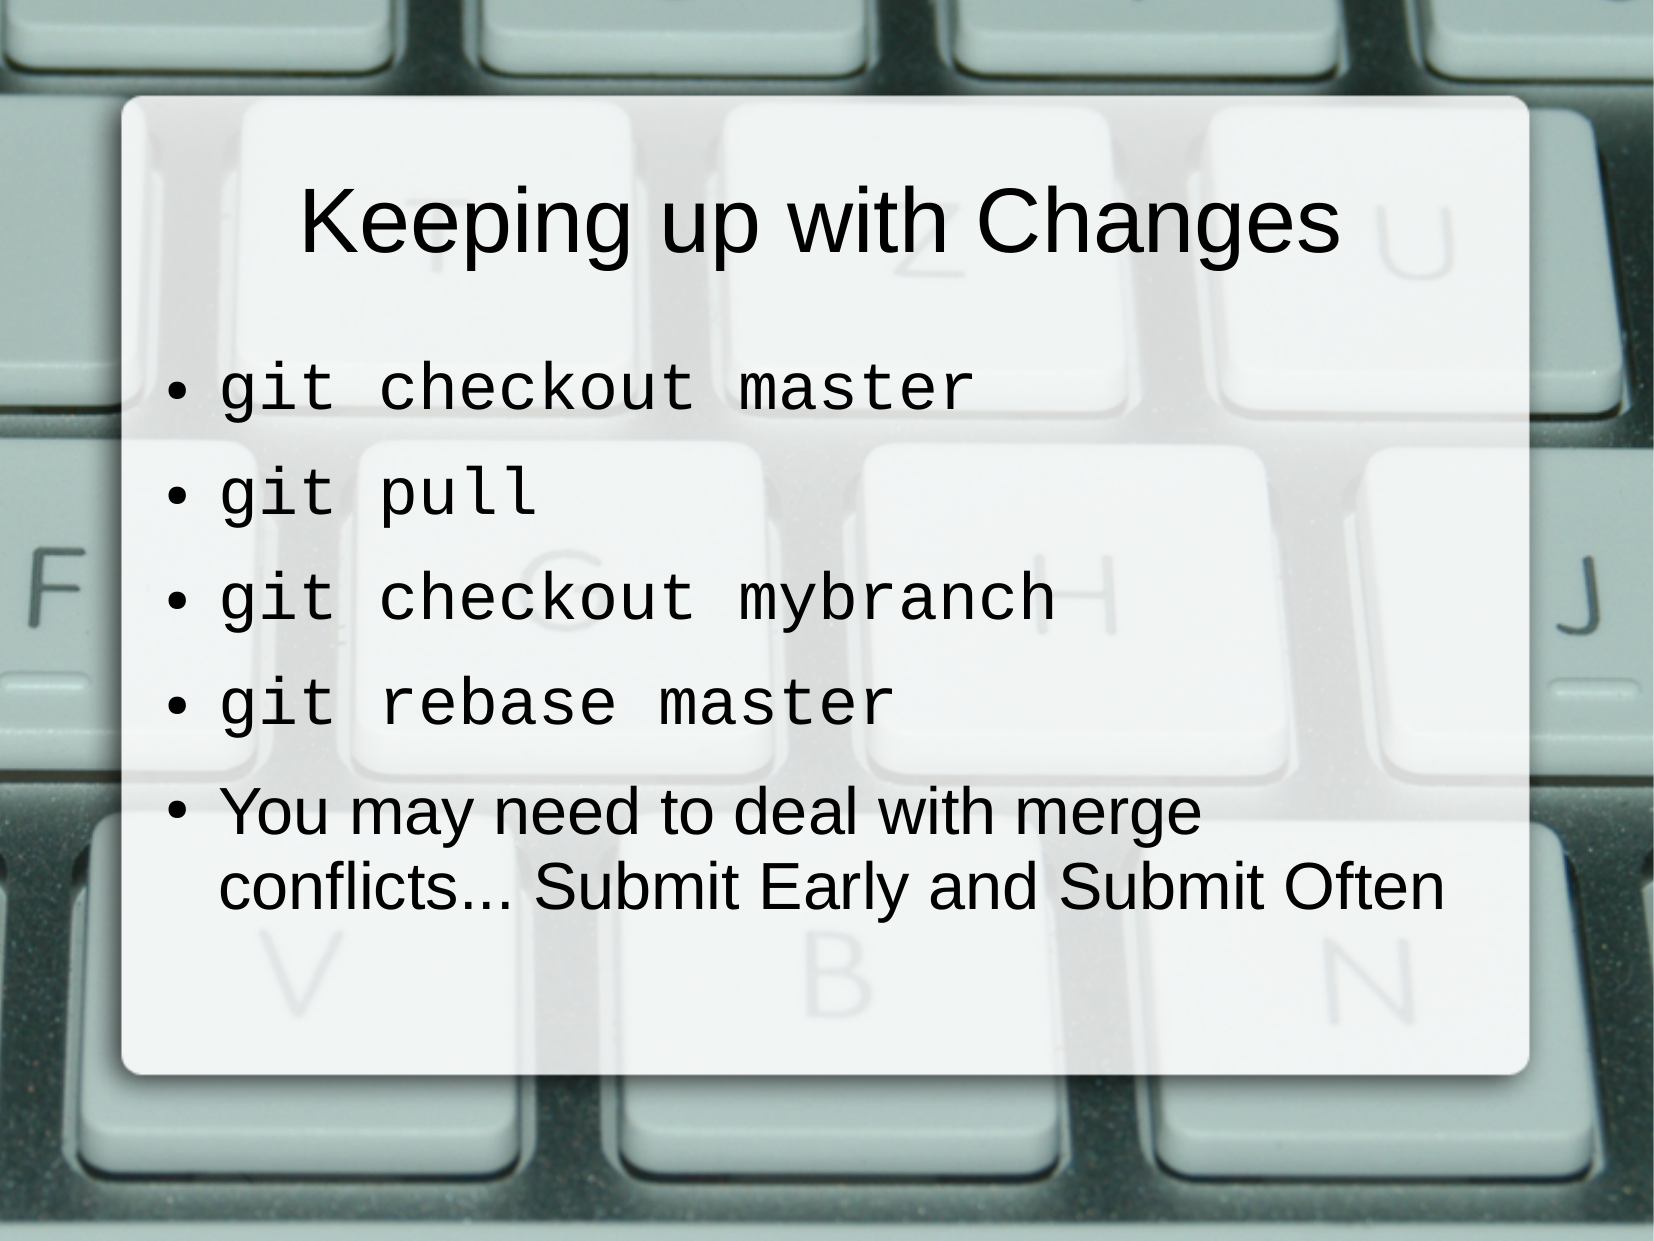

# Keeping up with Changes
git checkout master
git pull
git checkout mybranch
git rebase master
You may need to deal with merge conflicts... Submit Early and Submit Often